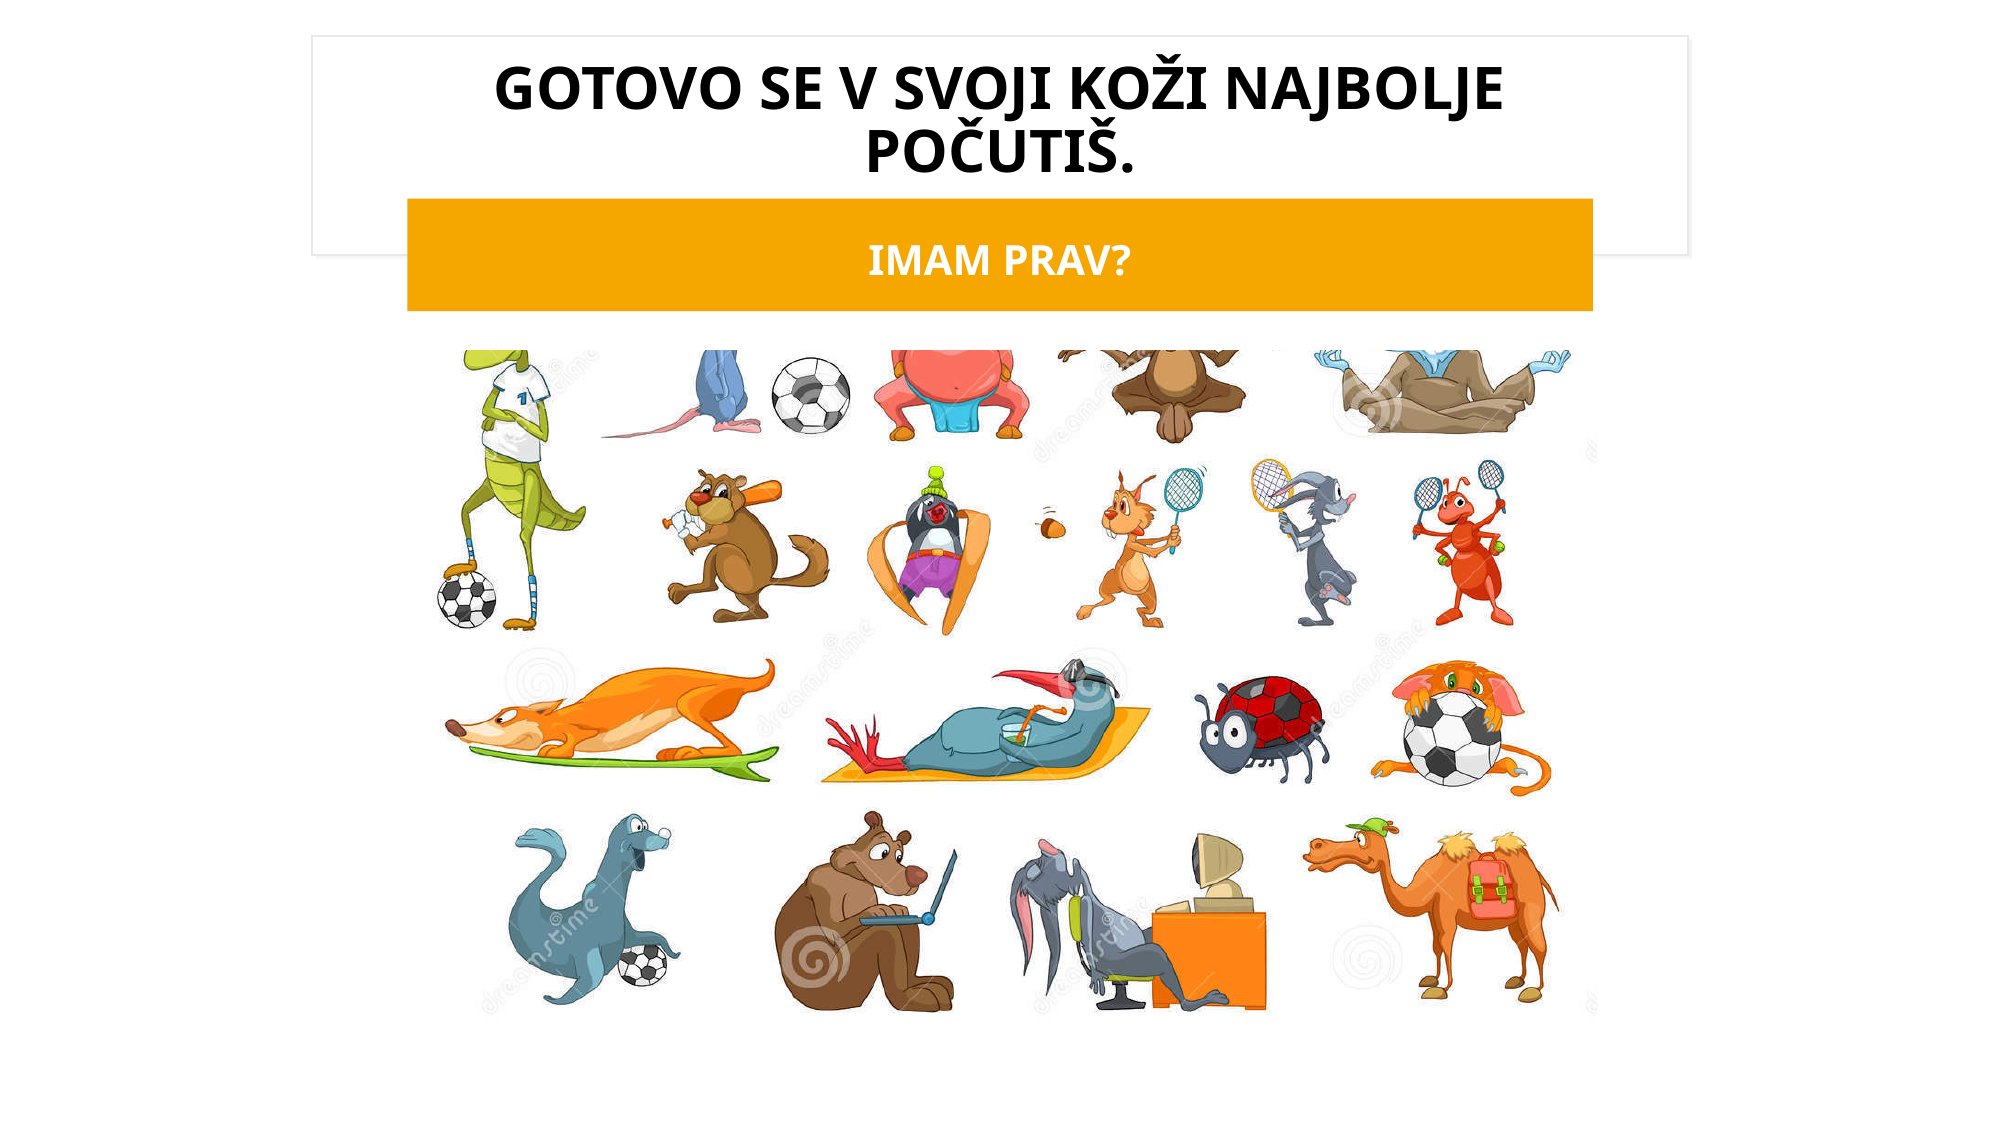

# GOTOVO SE V SVOJI KOŽI NAJBOLJE POČUTIŠ.
IMAM PRAV?